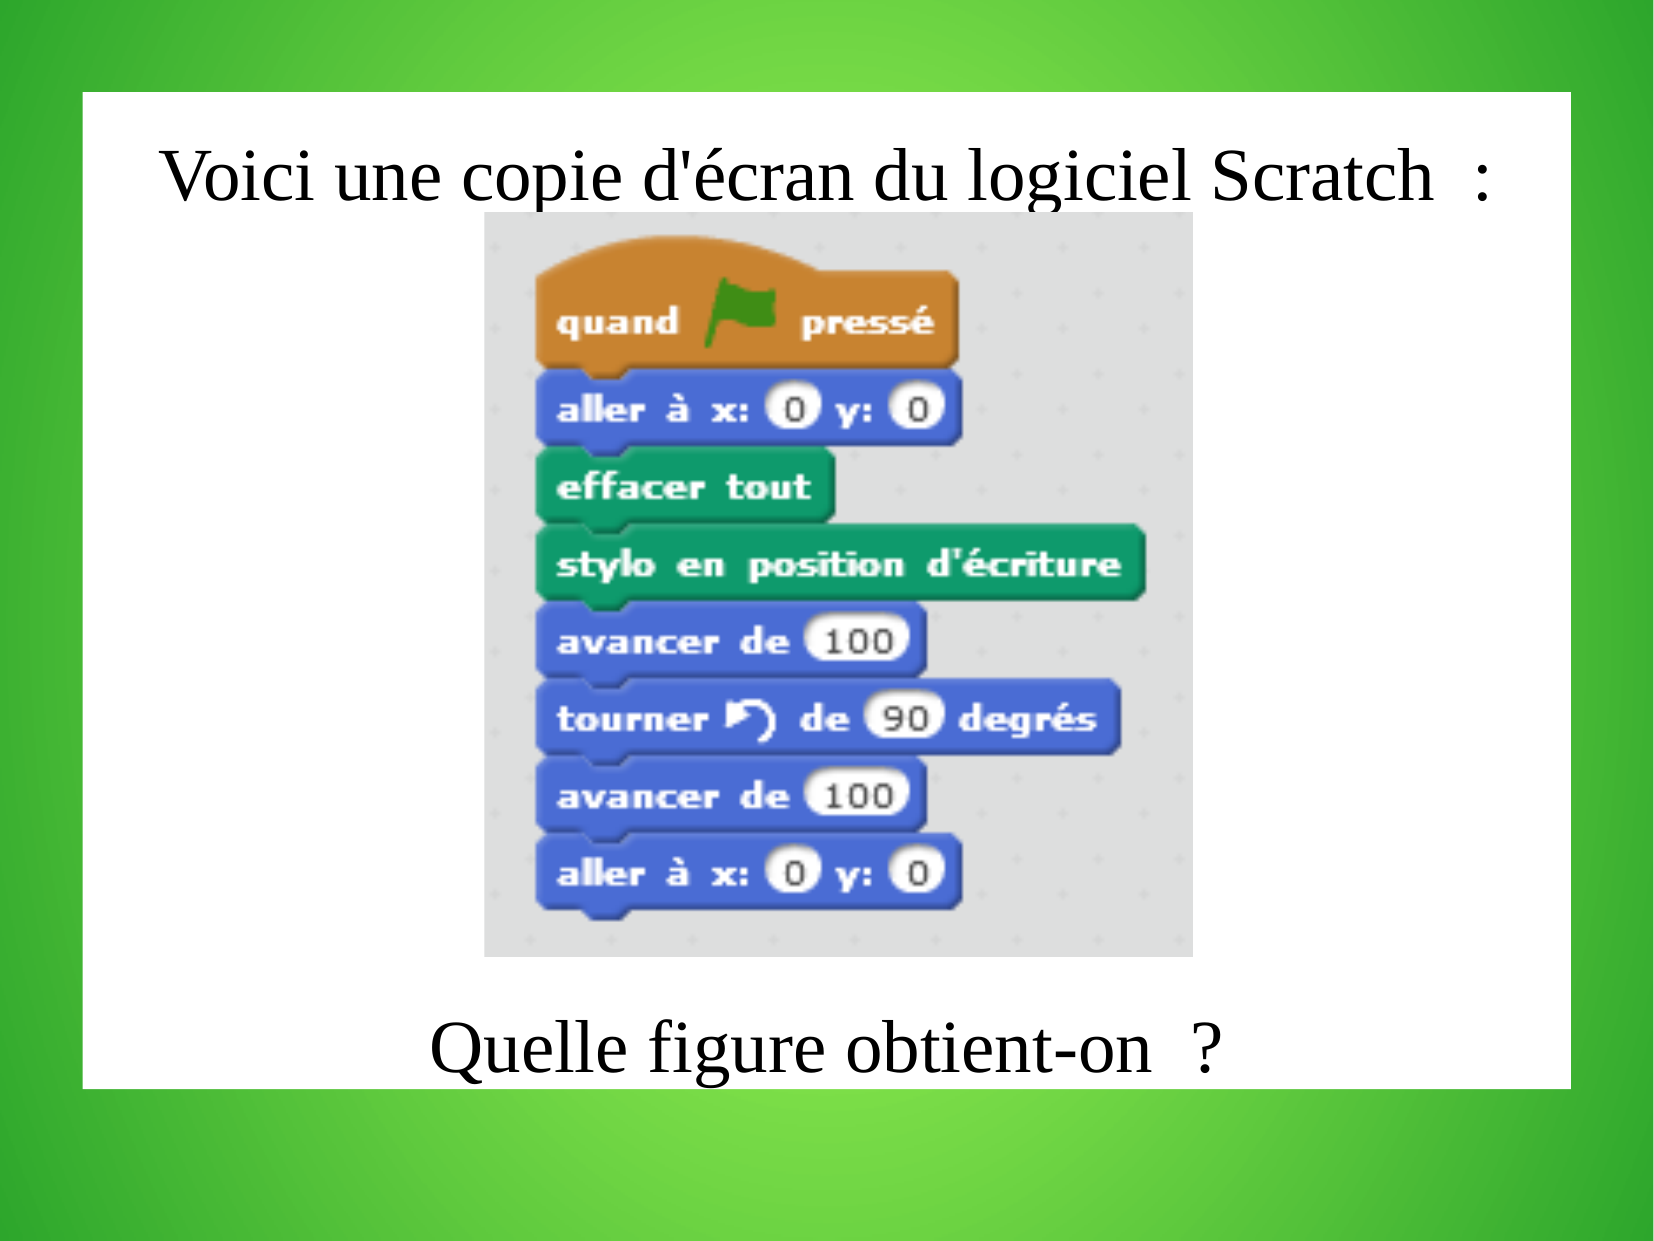

# Voici une copie d'écran du logiciel Scratch  :
Quelle figure obtient-on  ?